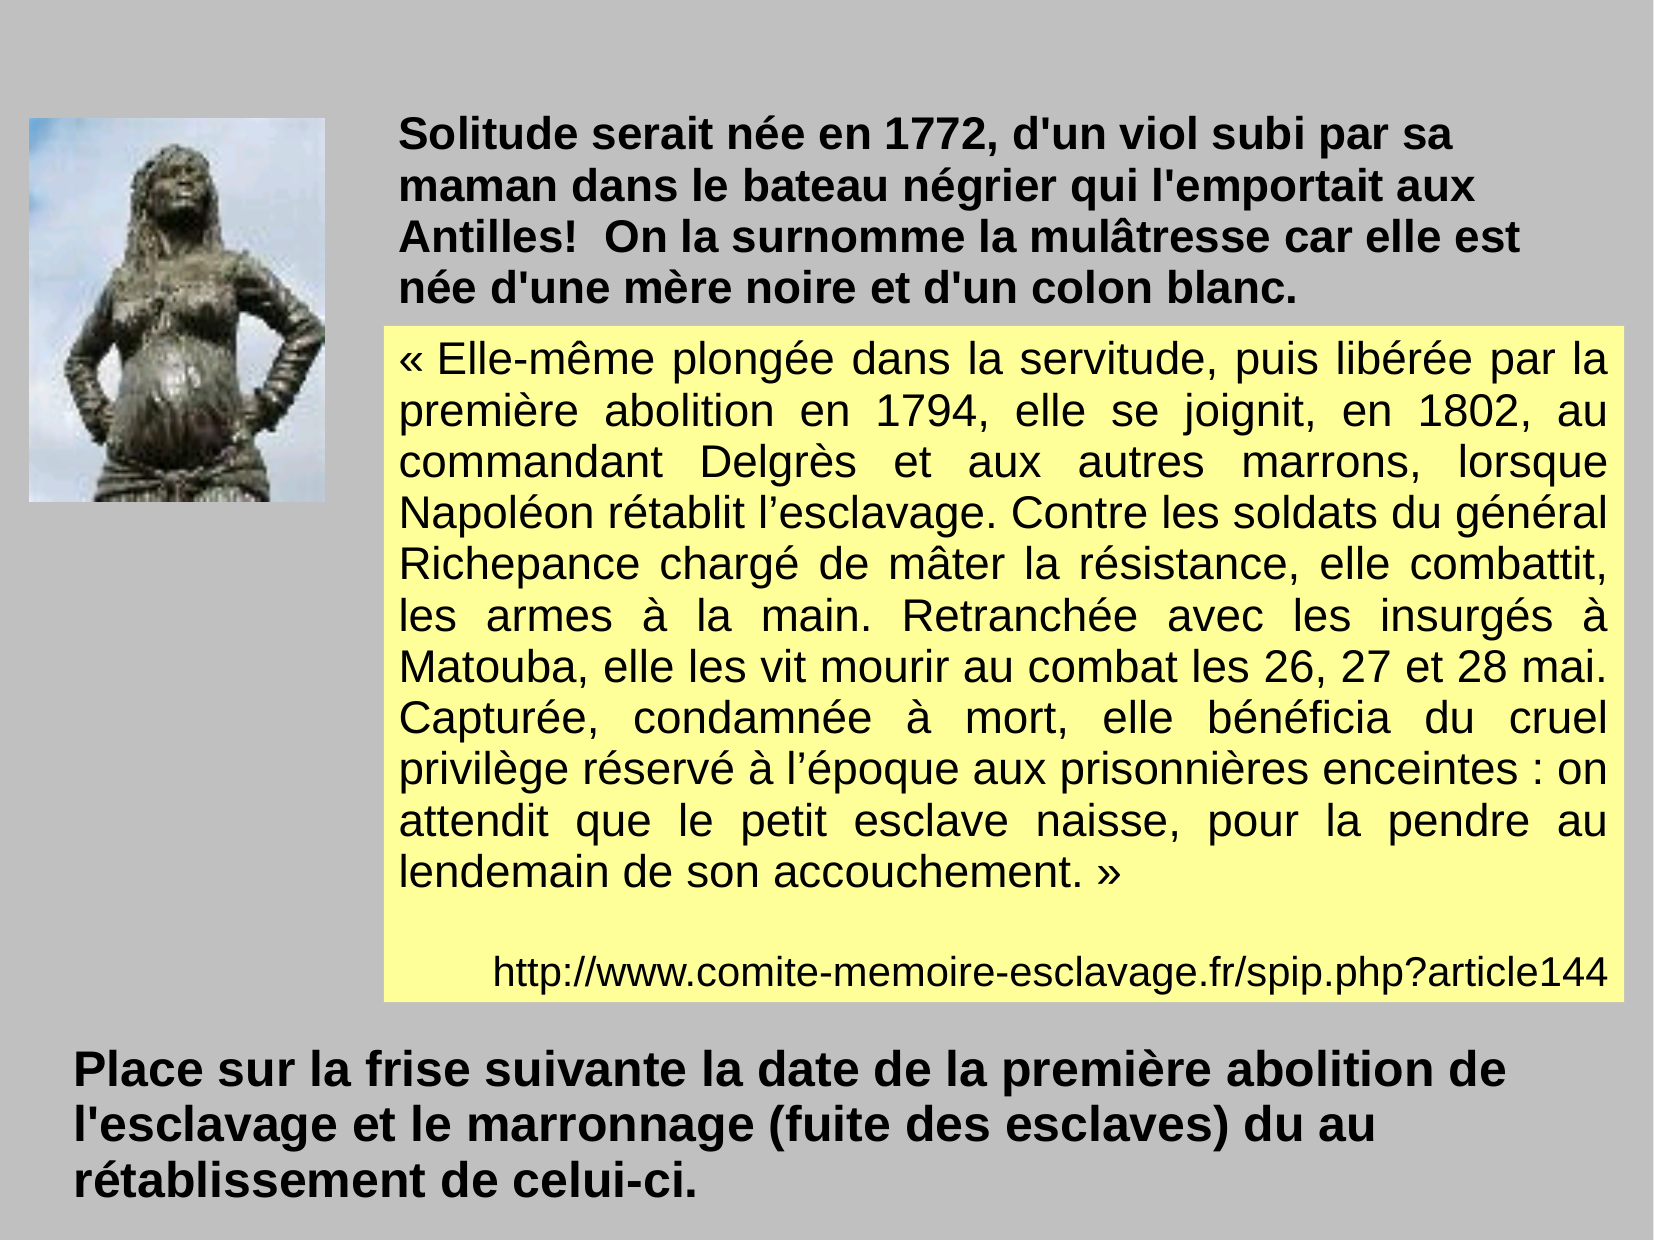

Solitude serait née en 1772, d'un viol subi par sa maman dans le bateau négrier qui l'emportait aux Antilles! On la surnomme la mulâtresse car elle est née d'une mère noire et d'un colon blanc.
« Elle-même plongée dans la servitude, puis libérée par la première abolition en 1794, elle se joignit, en 1802, au commandant Delgrès et aux autres marrons, lorsque Napoléon rétablit l’esclavage. Contre les soldats du général Richepance chargé de mâter la résistance, elle combattit, les armes à la main. Retranchée avec les insurgés à Matouba, elle les vit mourir au combat les 26, 27 et 28 mai. Capturée, condamnée à mort, elle bénéficia du cruel privilège réservé à l’époque aux prisonnières enceintes : on attendit que le petit esclave naisse, pour la pendre au lendemain de son accouchement. »
http://www.comite-memoire-esclavage.fr/spip.php?article144
Place sur la frise suivante la date de la première abolition de l'esclavage et le marronnage (fuite des esclaves) du au rétablissement de celui-ci.